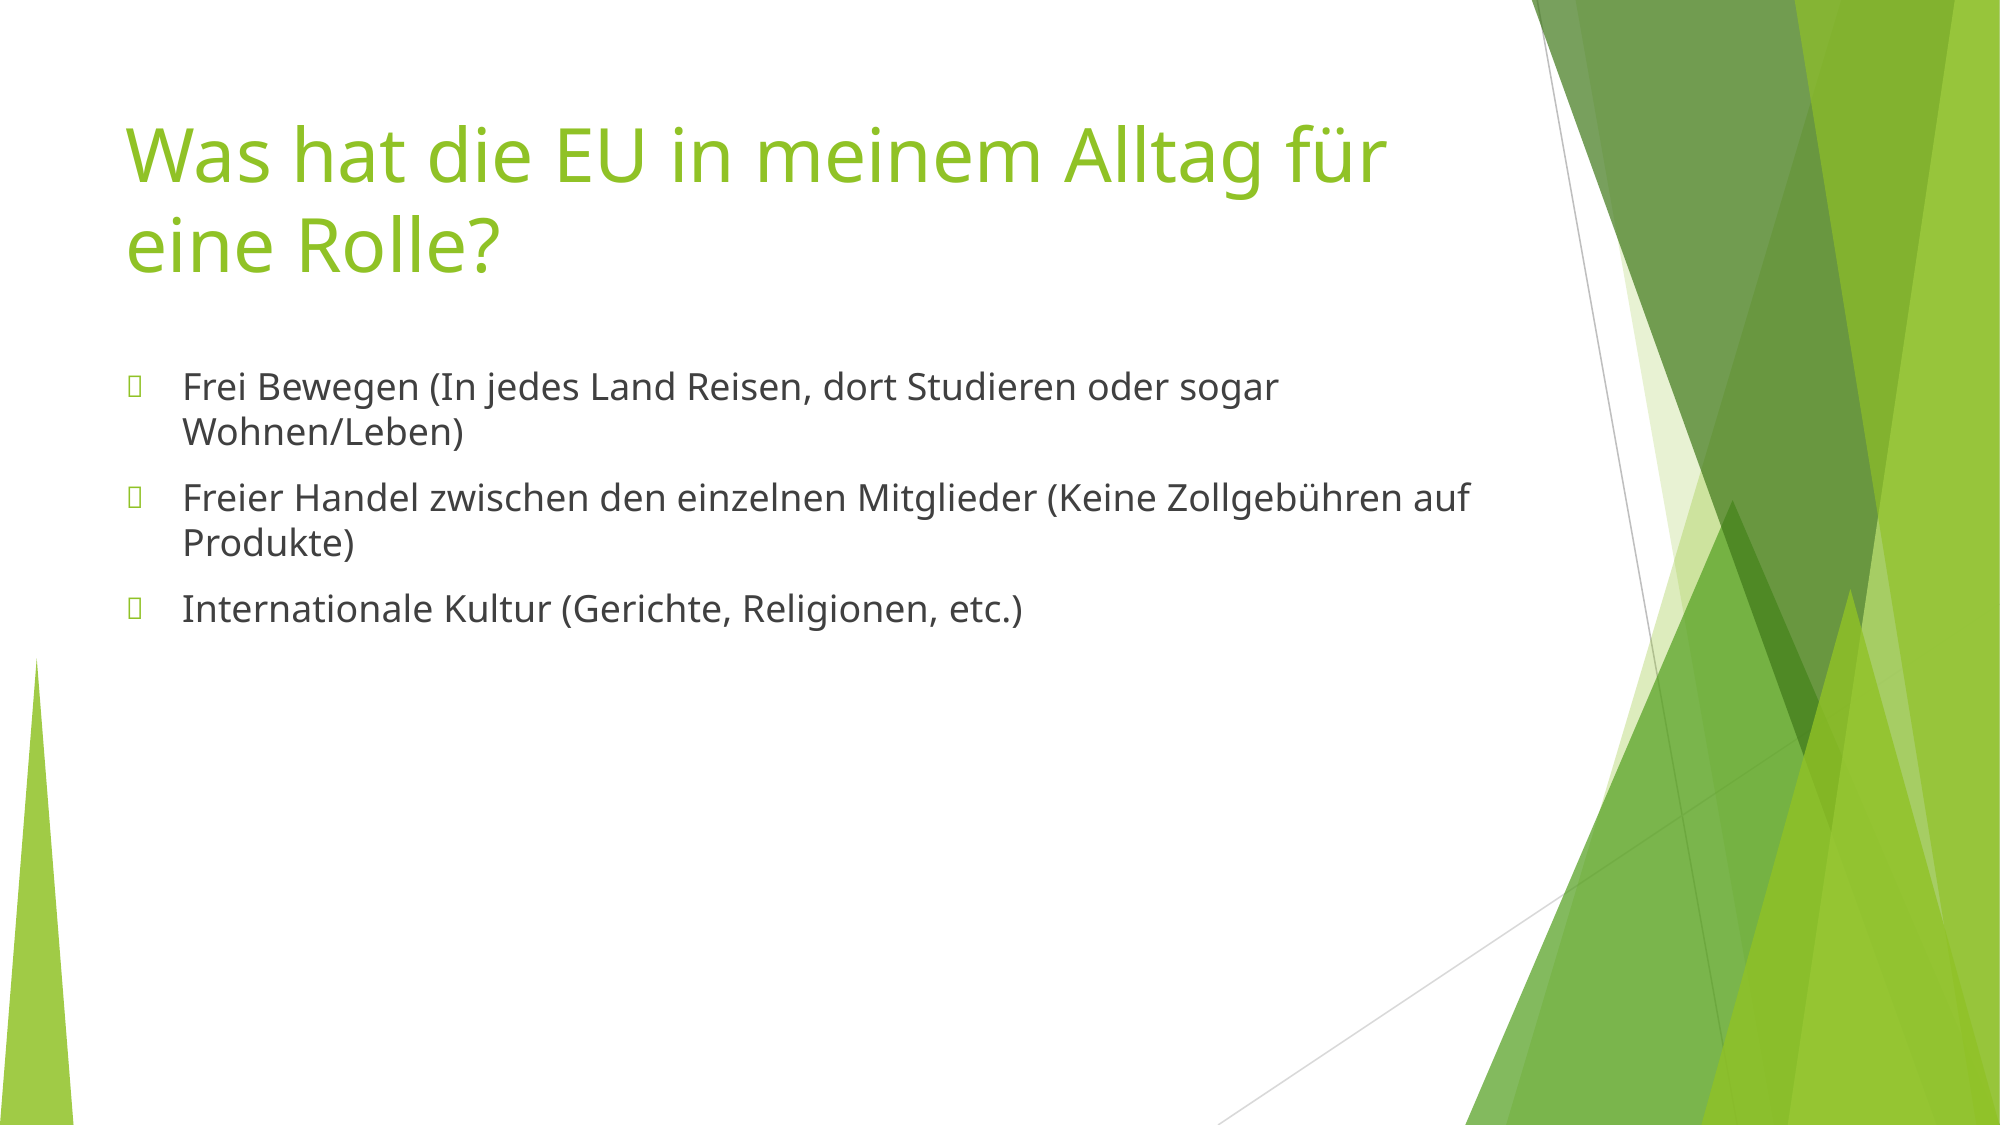

# Was hat die EU in meinem Alltag für eine Rolle?
Frei Bewegen (In jedes Land Reisen, dort Studieren oder sogar Wohnen/Leben)
Freier Handel zwischen den einzelnen Mitglieder (Keine Zollgebühren auf Produkte)
Internationale Kultur (Gerichte, Religionen, etc.)